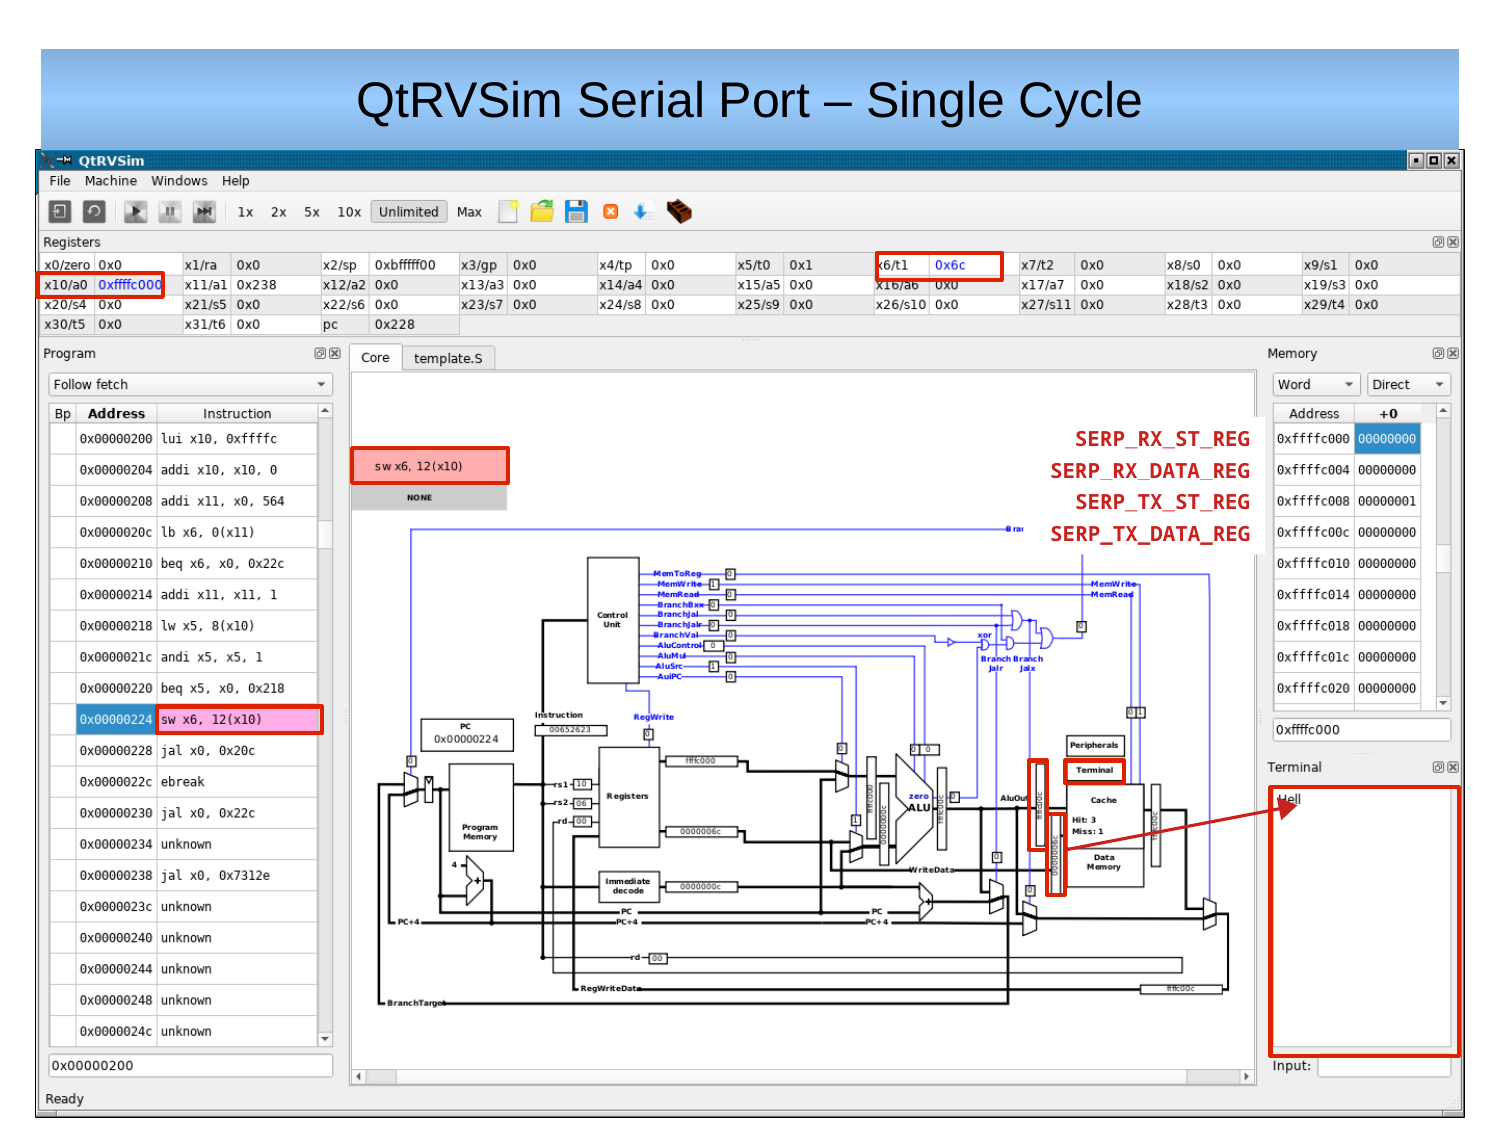

# QtRVSim Serial Port – Single Cycle
SERP_RX_ST_REG
SERP_RX_DATA_REG
SERP_TX_ST_REG
SERP_TX_DATA_REG
B35APO Computer Architectures
21